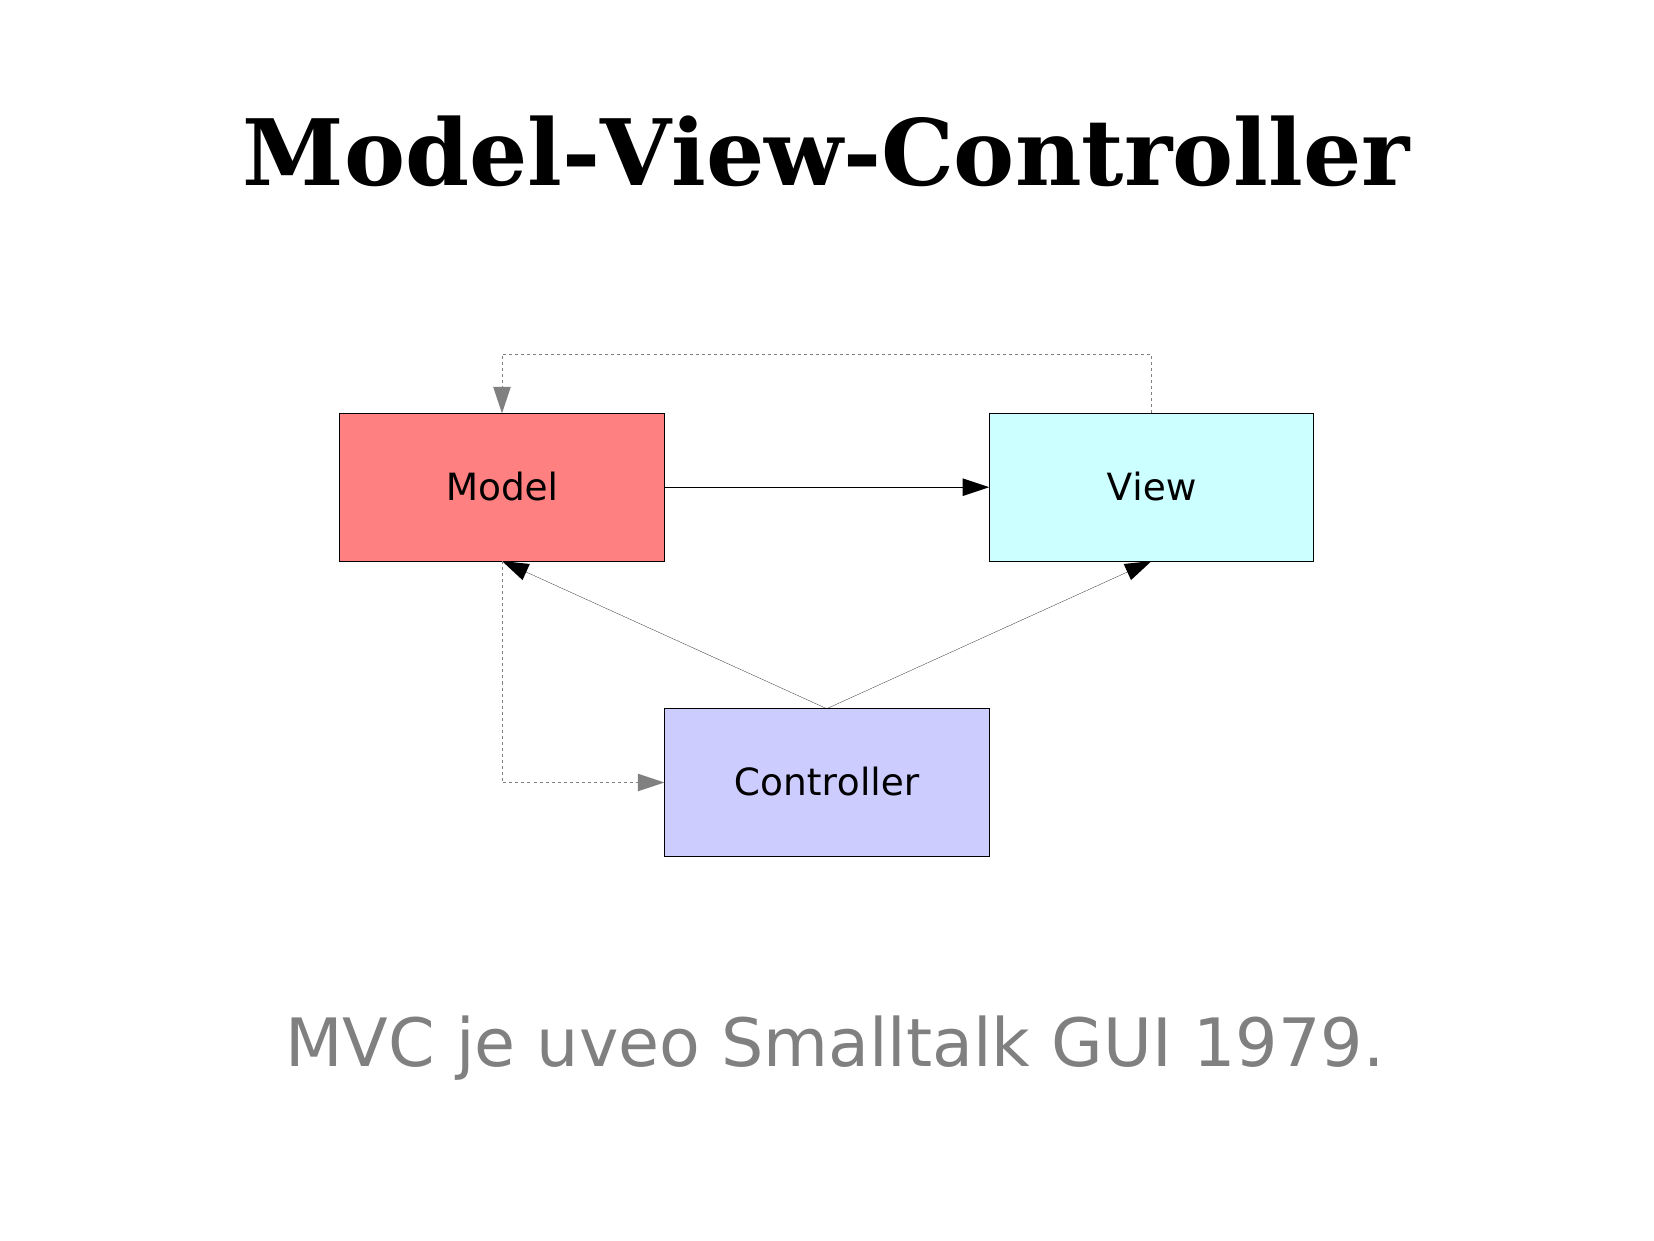

# Model-View-Controller
Model
View
Controller
MVC je uveo Smalltalk GUI 1979.